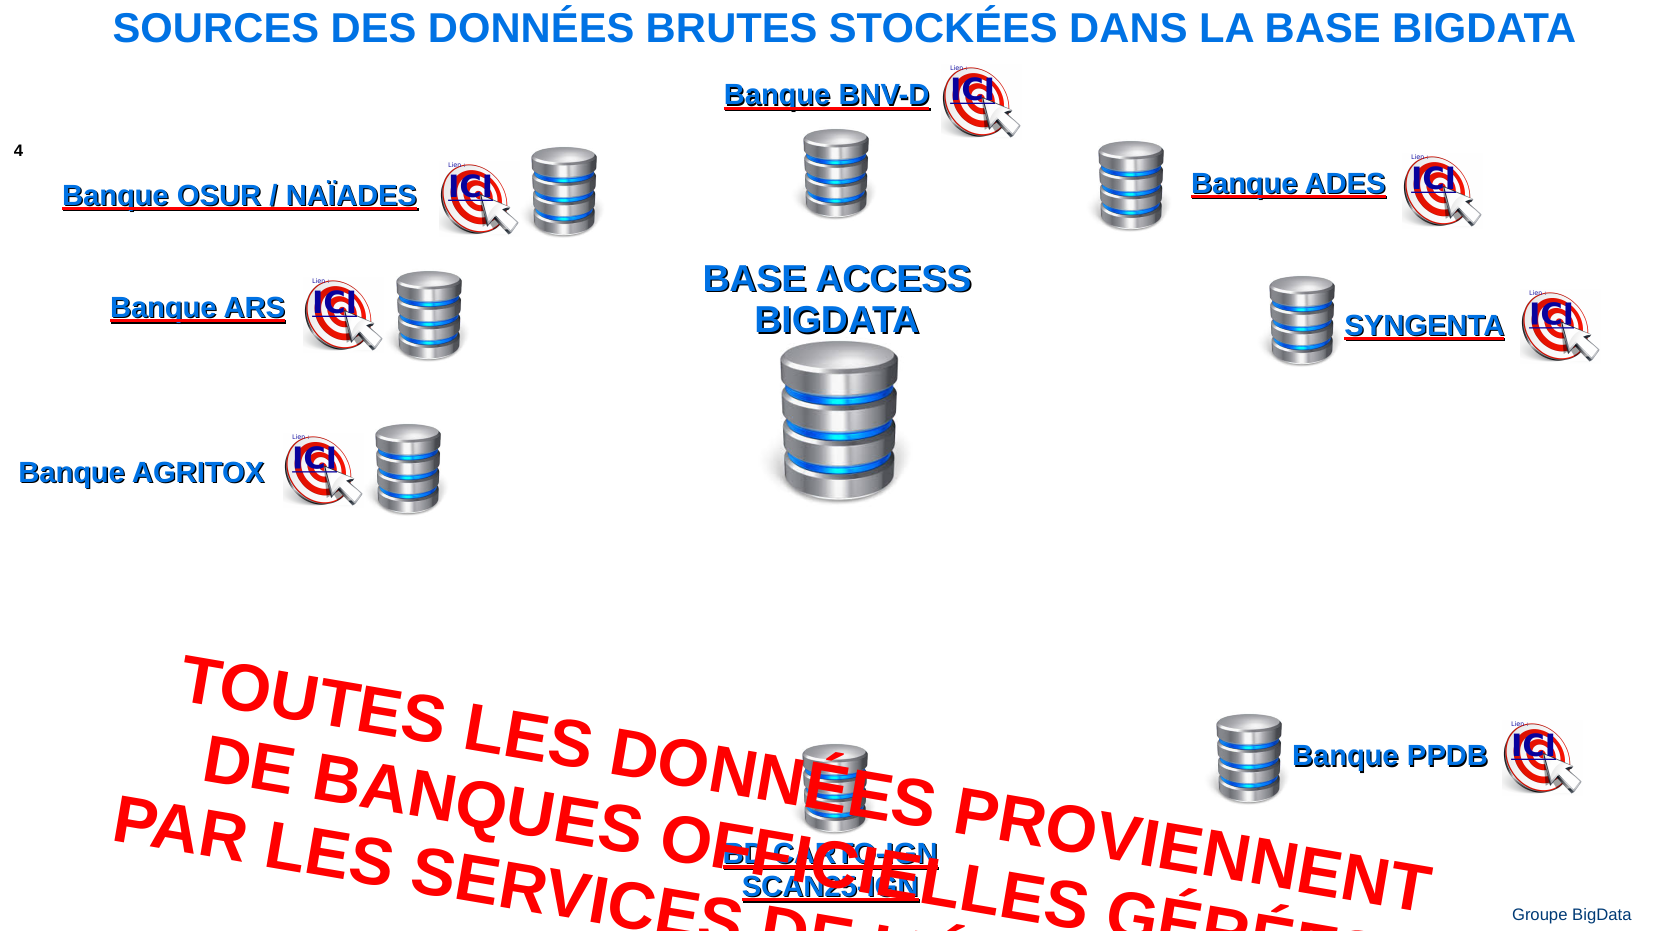

SOURCES DES DONNÉES BRUTES STOCKÉES DANS LA BASE BIGDATA
Banque BNV-D
Banque ADES
Banque OSUR / NAÏADES
BASE ACCESS
BIGDATA
Banque ARS
SYNGENTA
Banque AGRITOX
Banque PPDB
TOUTES LES DONNÉES PROVIENNENT
DE BANQUES OFFICIELLES GÉRÉES
PAR LES SERVICES DE L’ÉTAT FRANÇAIS
BD CARTO-IGN
SCAN25-IGN
Groupe BigData